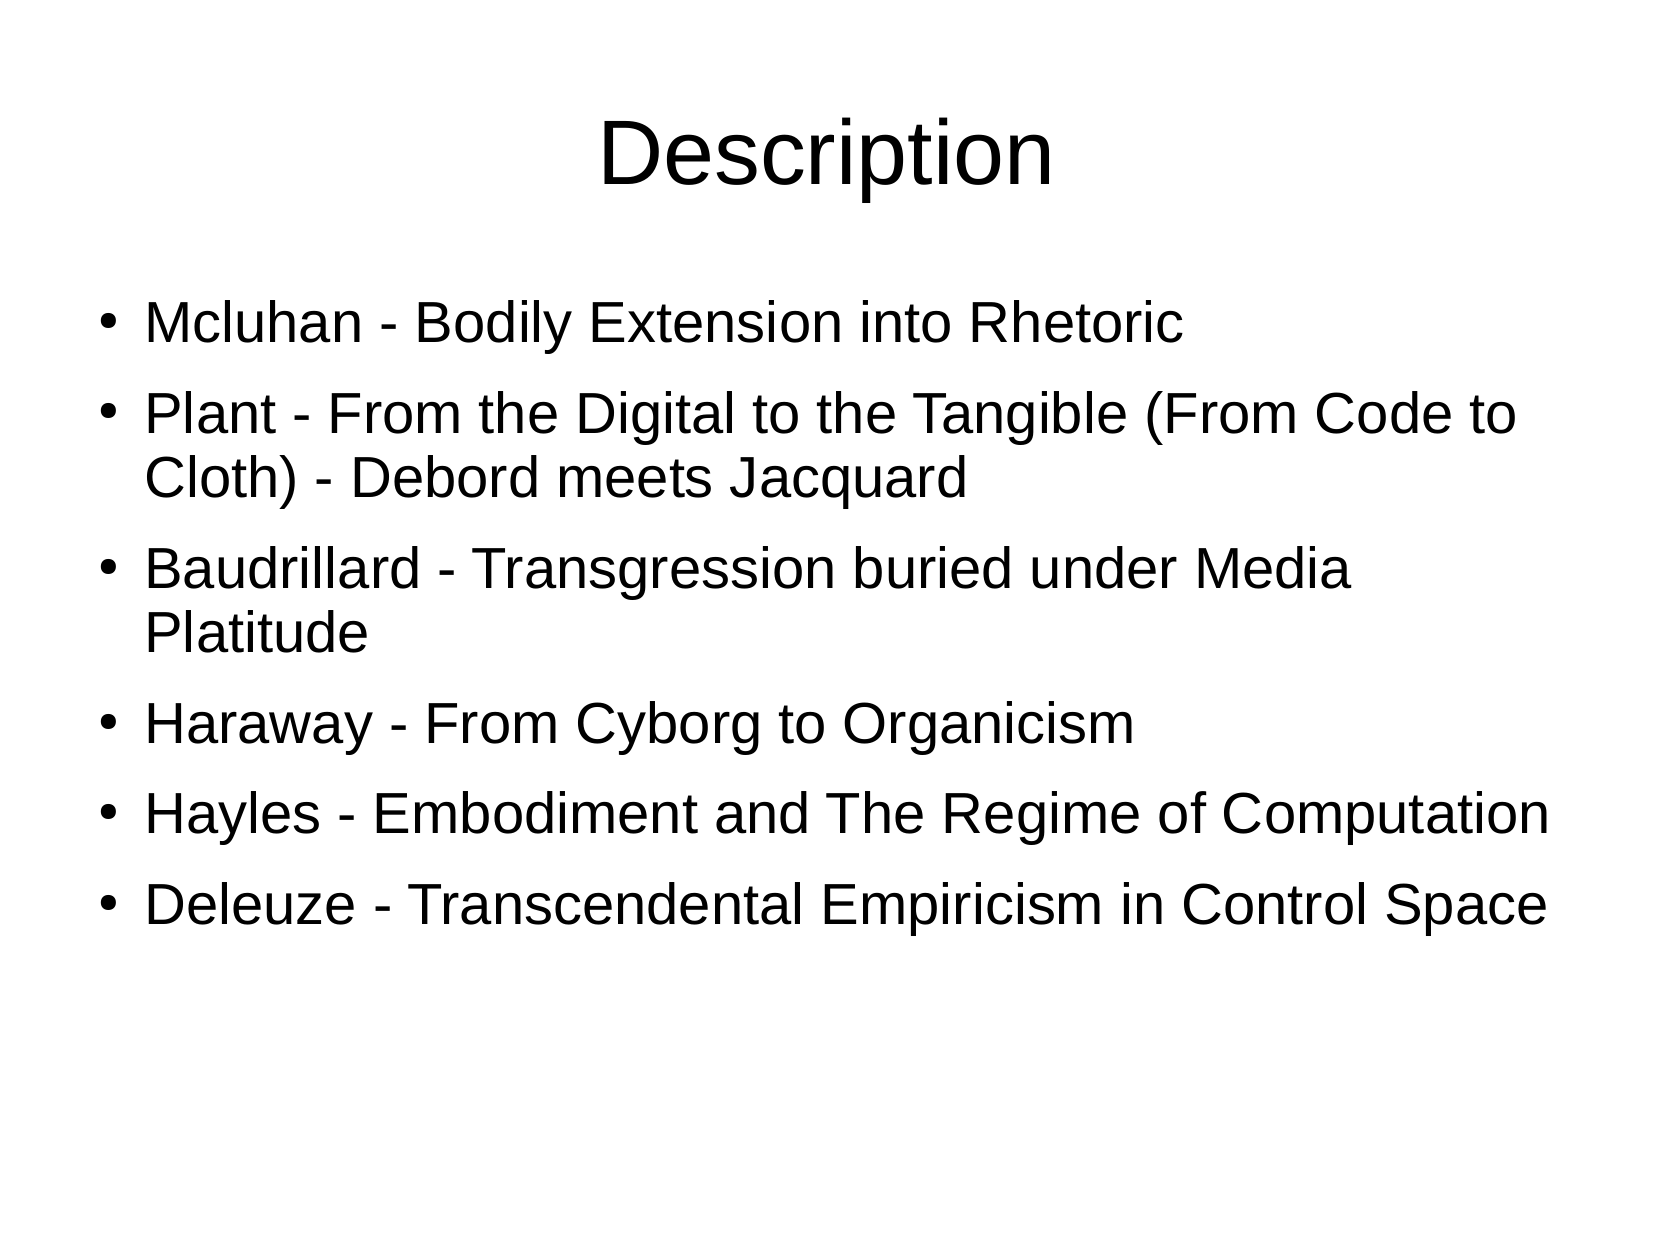

# Description
Mcluhan - Bodily Extension into Rhetoric
Plant - From the Digital to the Tangible (From Code to Cloth) - Debord meets Jacquard
Baudrillard - Transgression buried under Media Platitude
Haraway - From Cyborg to Organicism
Hayles - Embodiment and The Regime of Computation
Deleuze - Transcendental Empiricism in Control Space